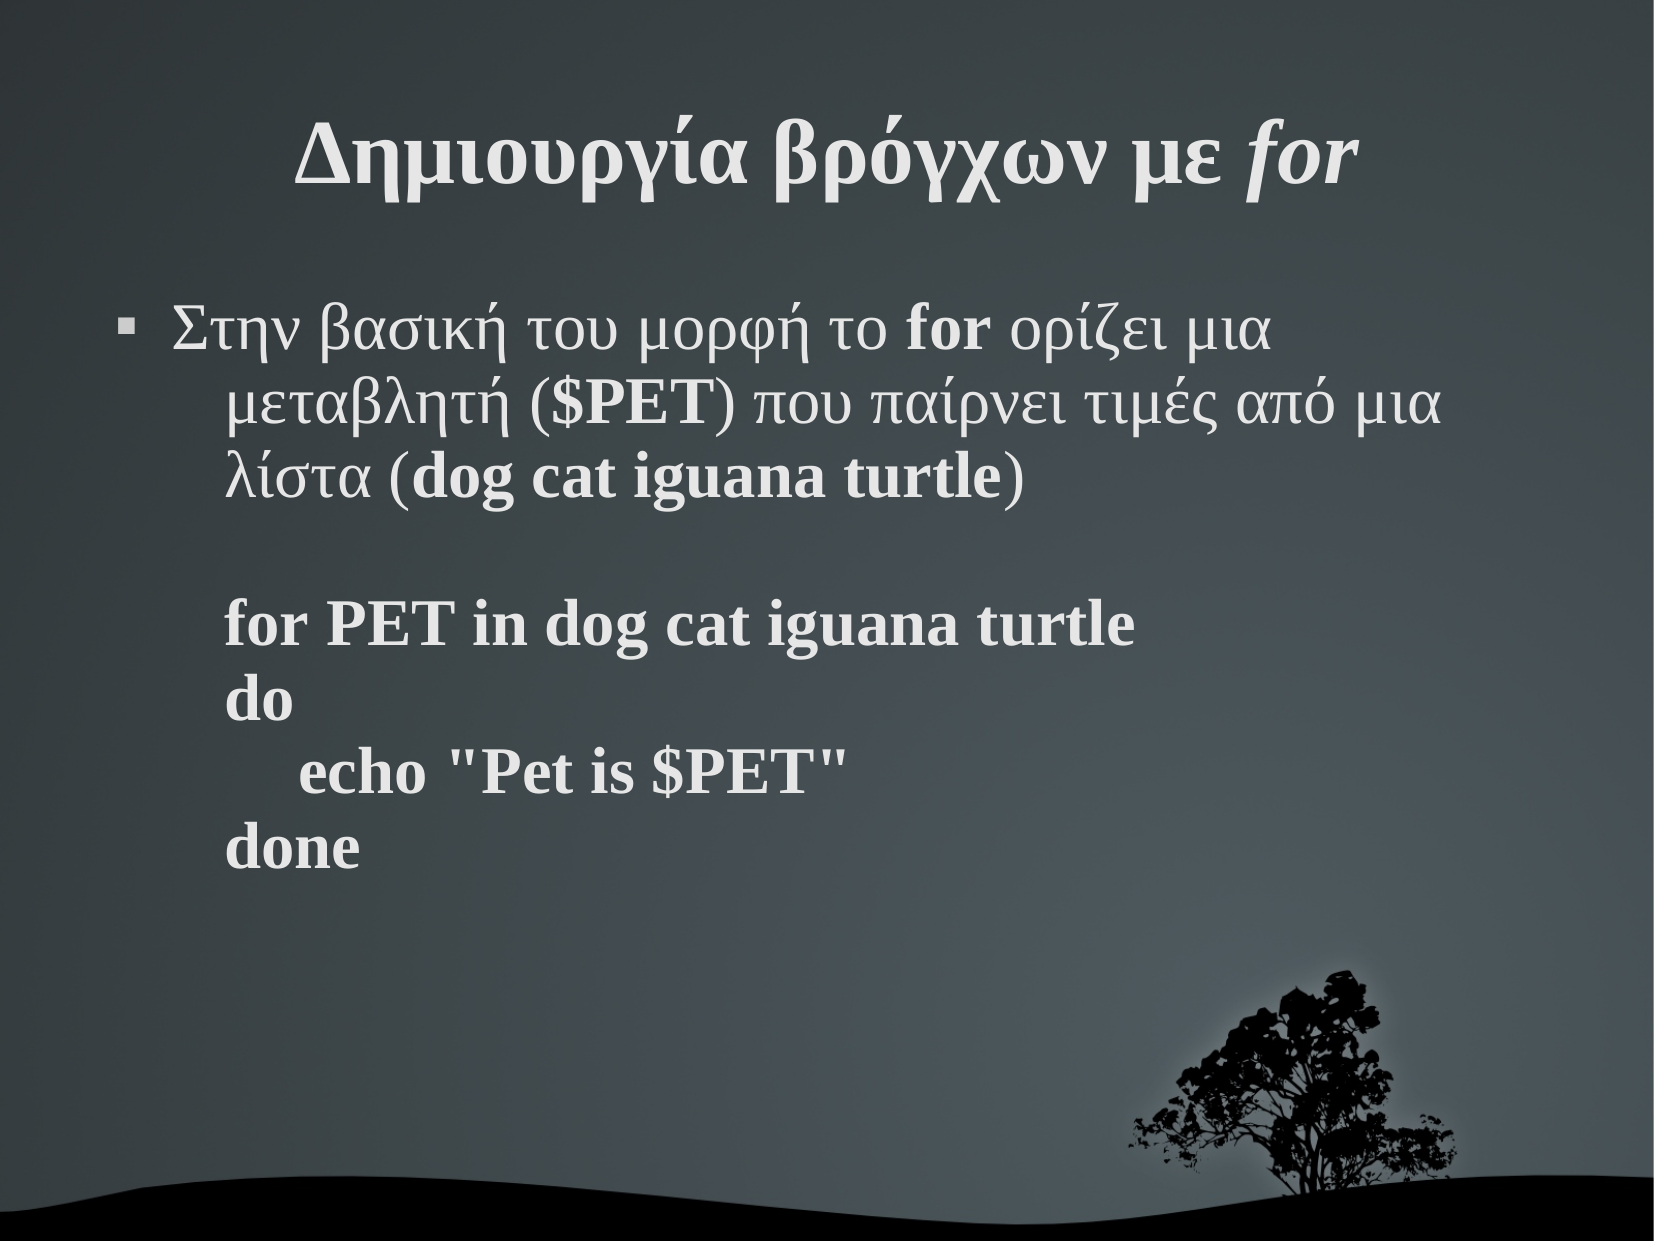

# Δημιουργία βρόγχων με for
Στην βασική του μορφή το for ορίζει μια μεταβλητή ($PET) που παίρνει τιμές από μια λίστα (dog cat iguana turtle)
for PET in dog cat iguana turtle
do
	echo "Pet is $PET"
done